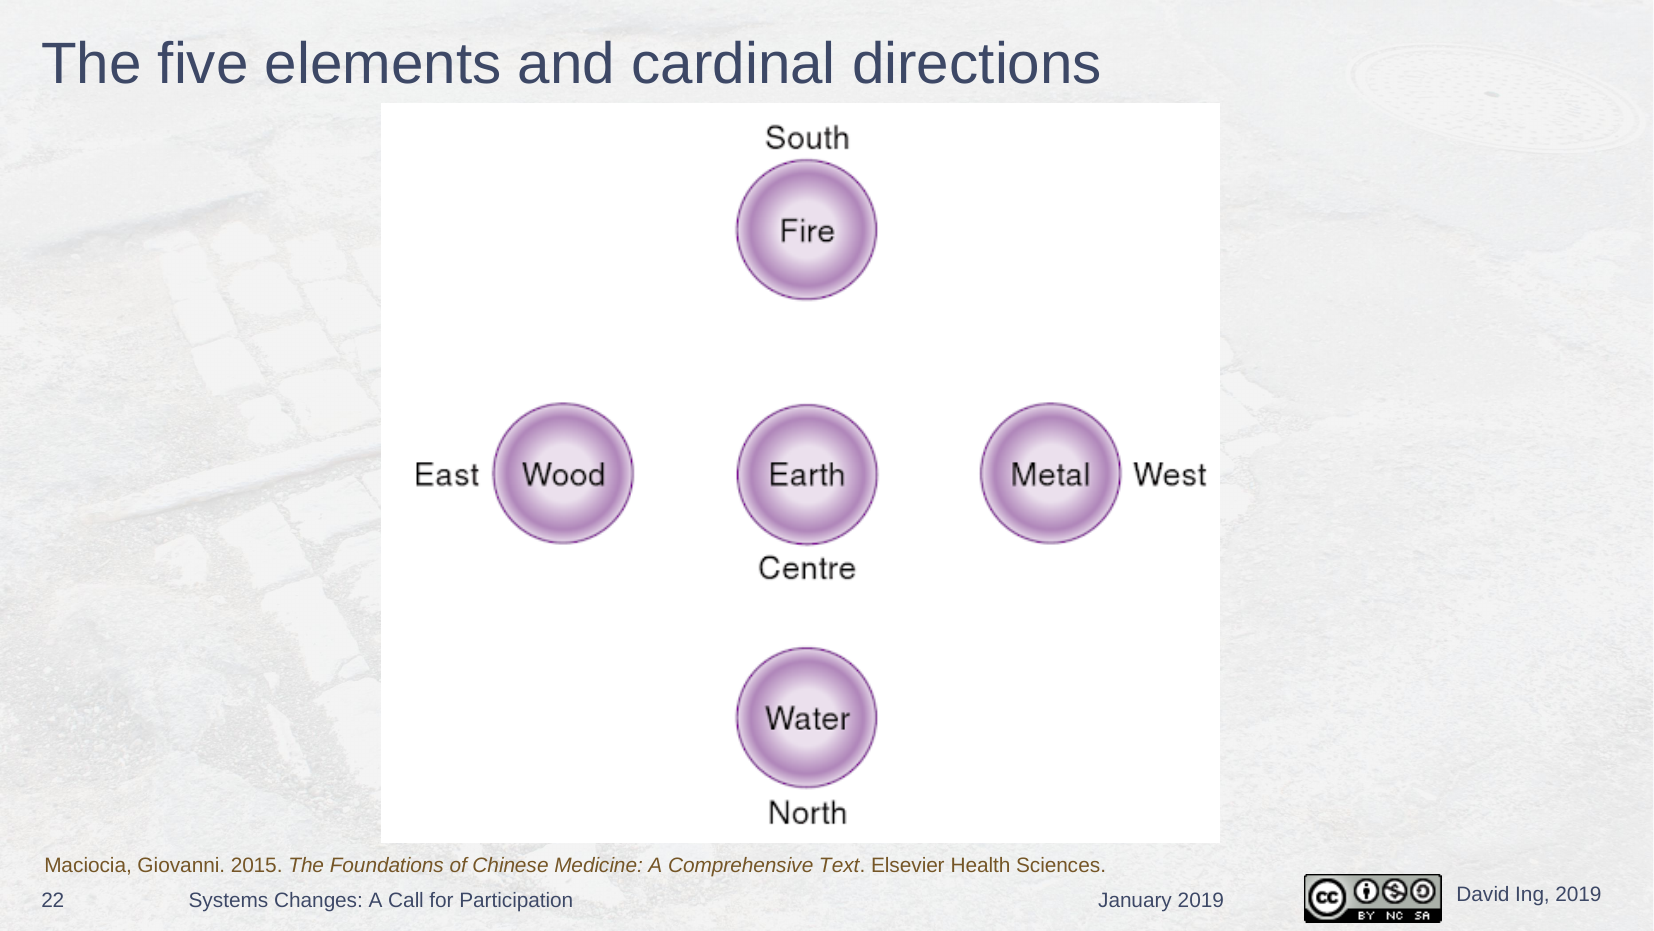

# The five elements and cardinal directions
Maciocia, Giovanni. 2015. The Foundations of Chinese Medicine: A Comprehensive Text. Elsevier Health Sciences.
Systems Changes: A Call for Participation
January 2019